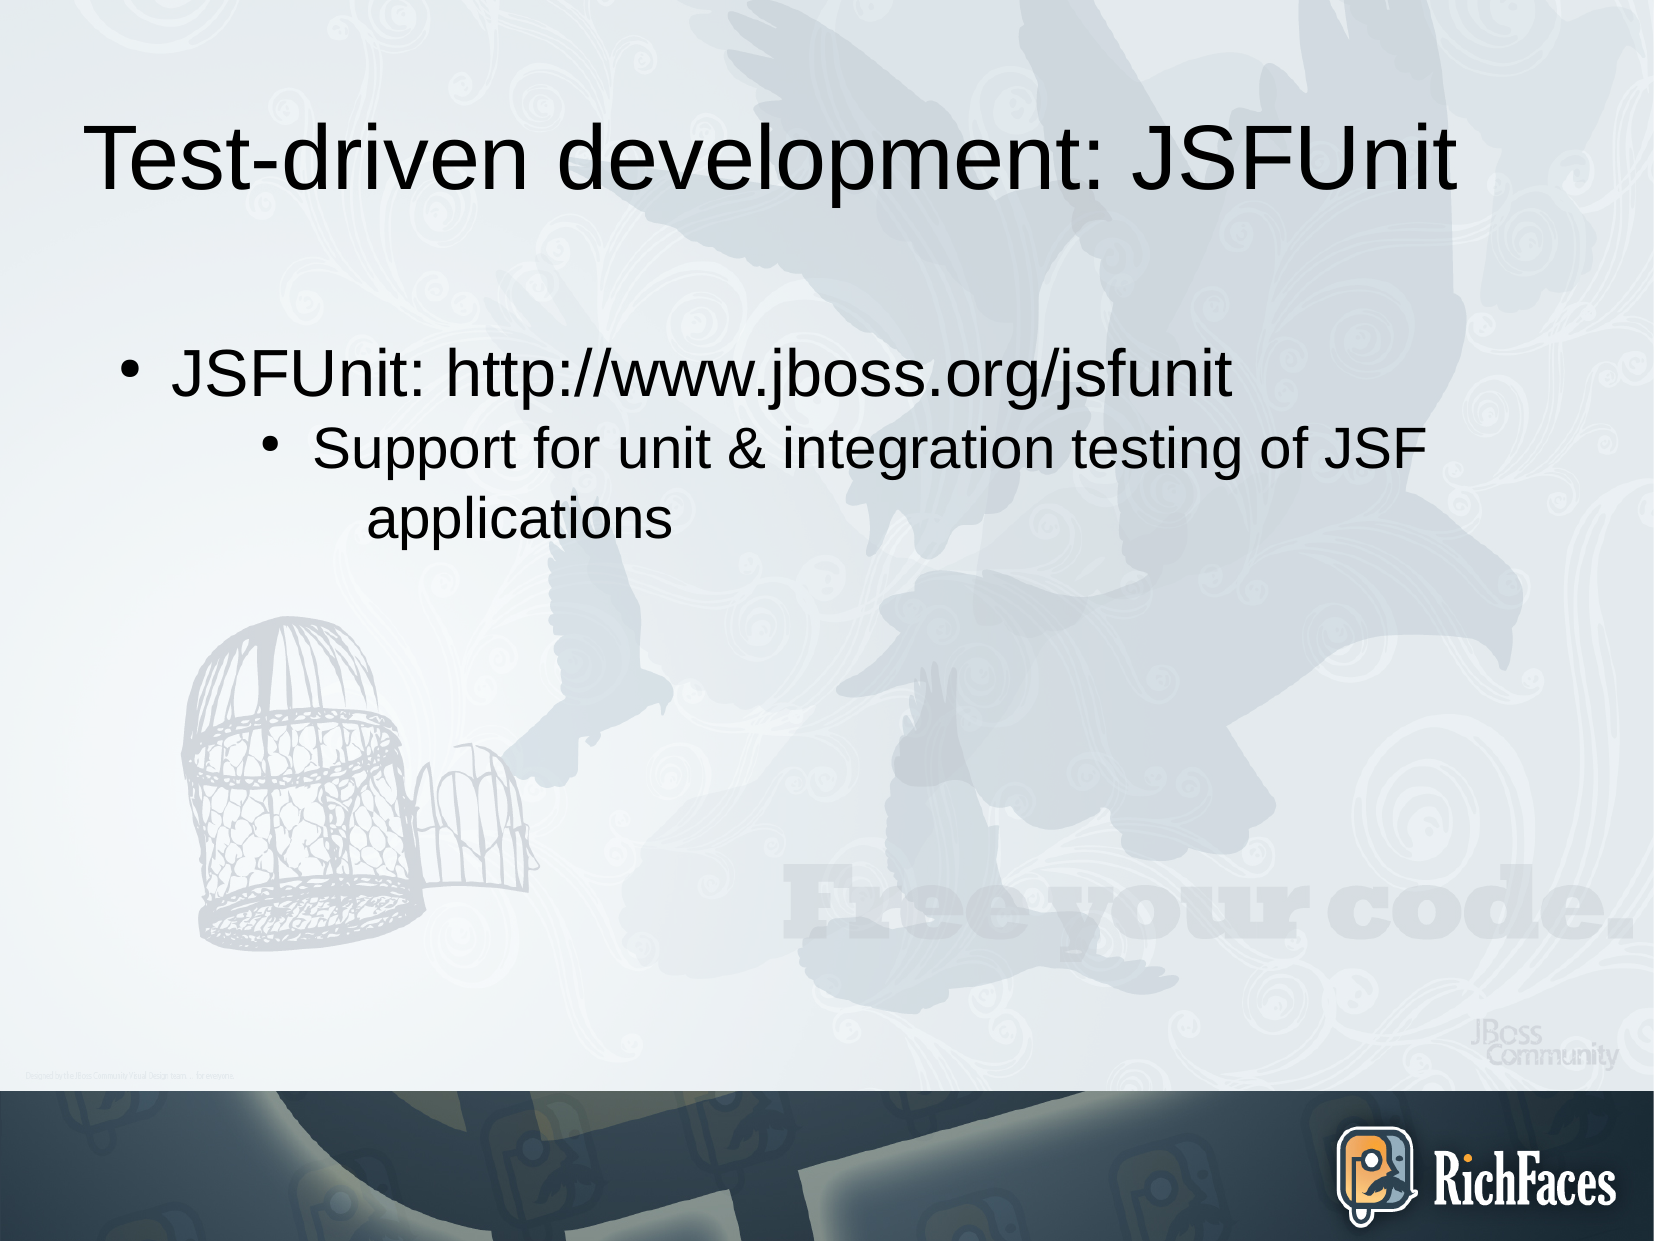

# Test-driven development: JSFUnit
JSFUnit: http://www.jboss.org/jsfunit
Support for unit & integration testing of JSF applications